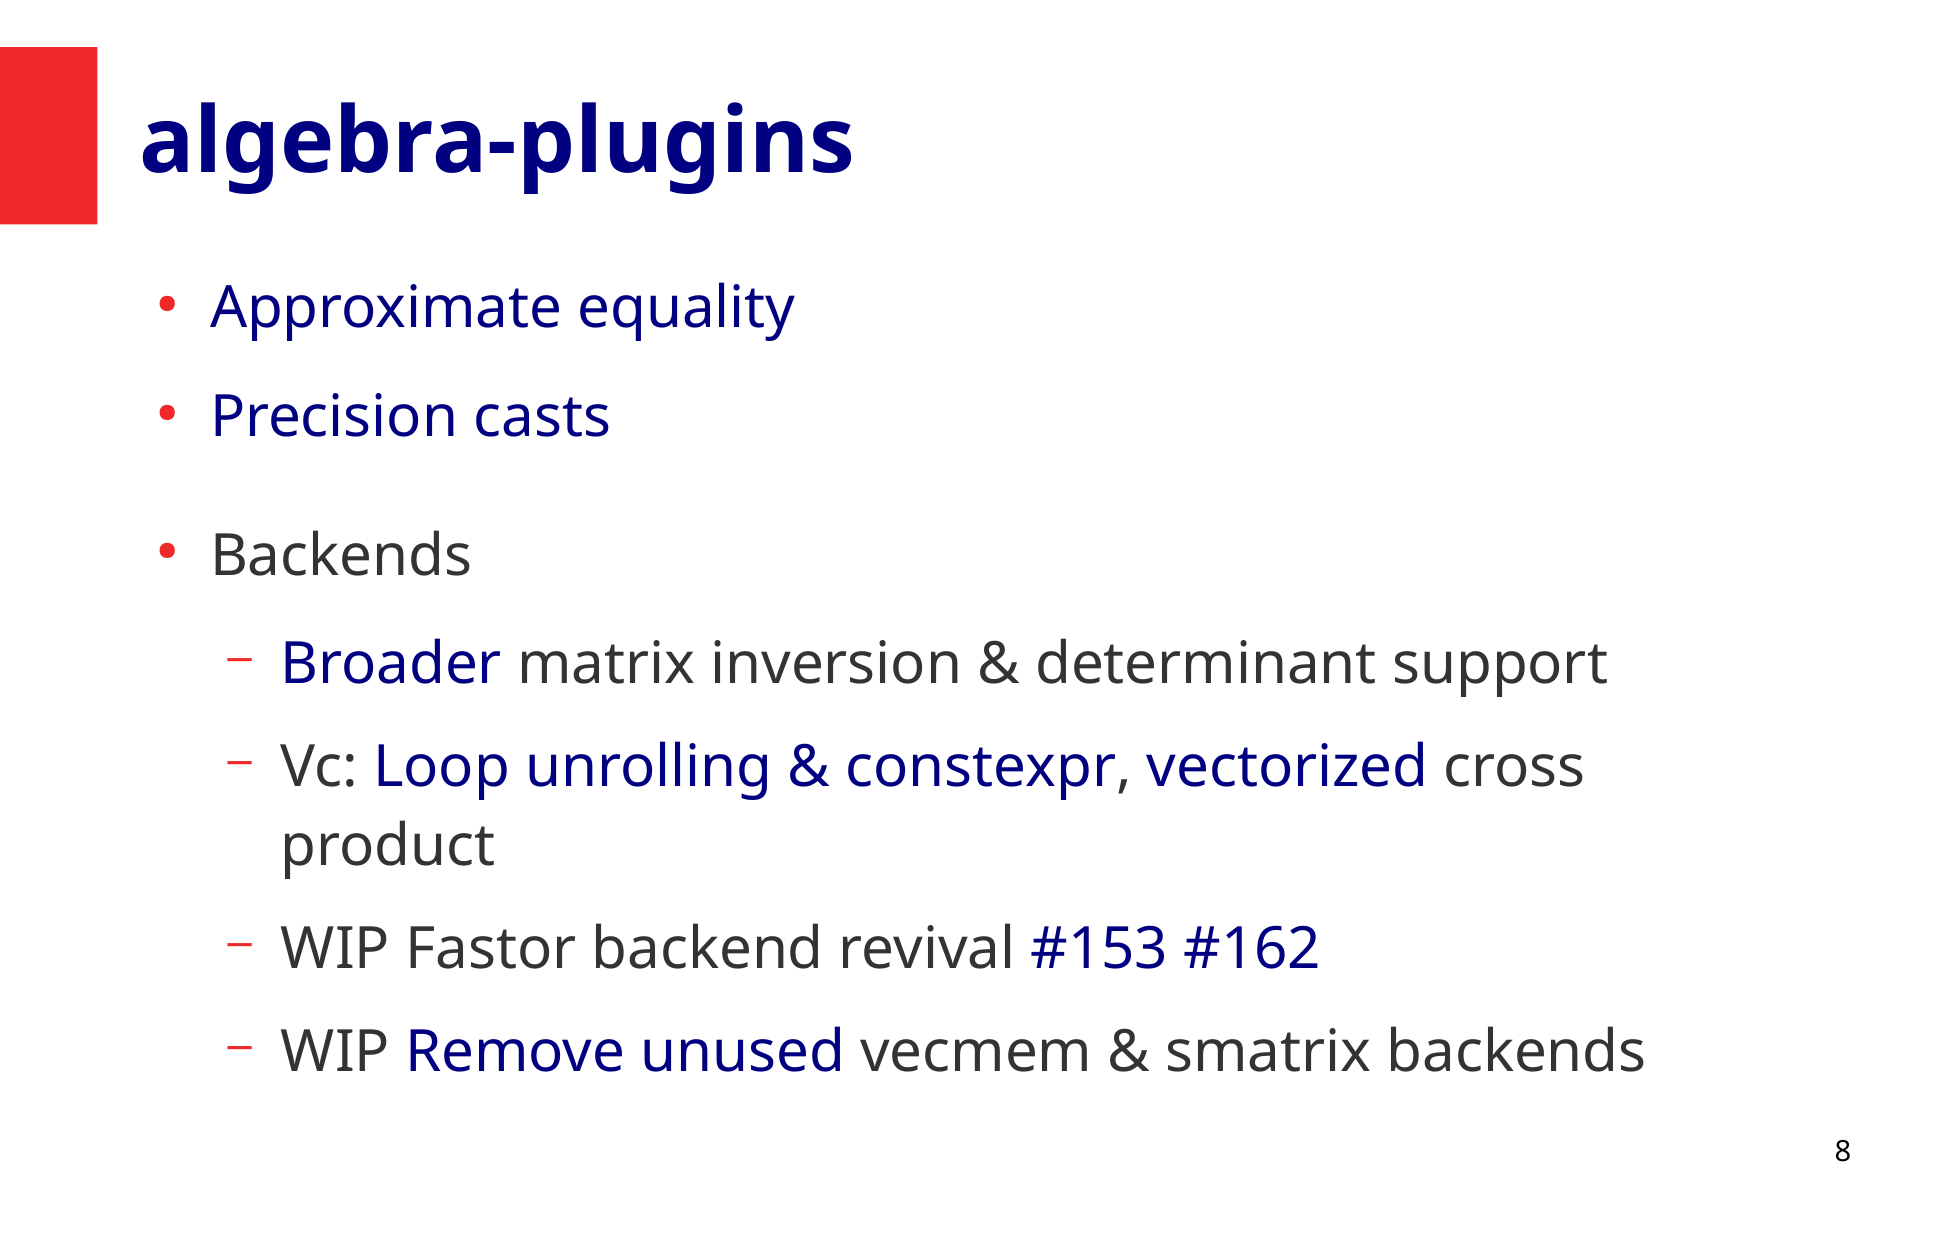

# algebra-plugins
Approximate equality
Precision casts
Backends
Broader matrix inversion & determinant support
Vc: Loop unrolling & constexpr, vectorized cross product
WIP Fastor backend revival #153 #162
WIP Remove unused vecmem & smatrix backends
8